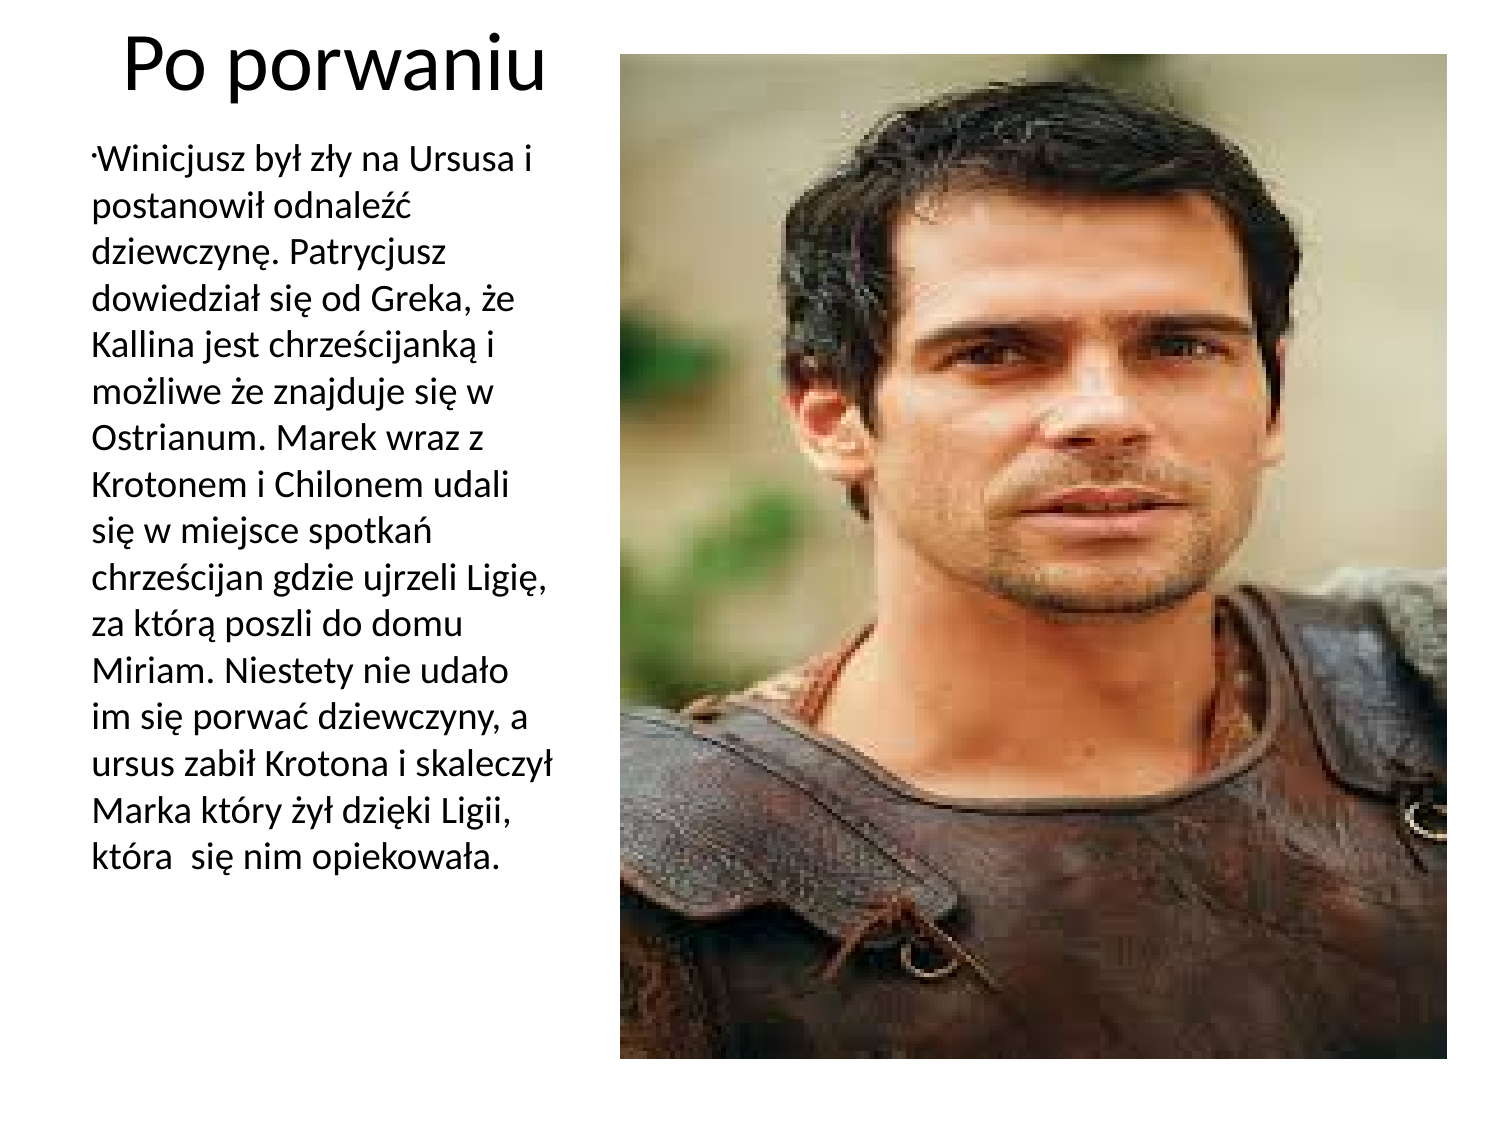

# Po porwaniu
Winicjusz był zły na Ursusa i postanowił odnaleźć dziewczynę. Patrycjusz dowiedział się od Greka, że Kallina jest chrześcijanką i możliwe że znajduje się w Ostrianum. Marek wraz z Krotonem i Chilonem udali się w miejsce spotkań chrześcijan gdzie ujrzeli Ligię, za którą poszli do domu Miriam. Niestety nie udało im się porwać dziewczyny, a ursus zabił Krotona i skaleczył Marka który żył dzięki Ligii, która się nim opiekowała.